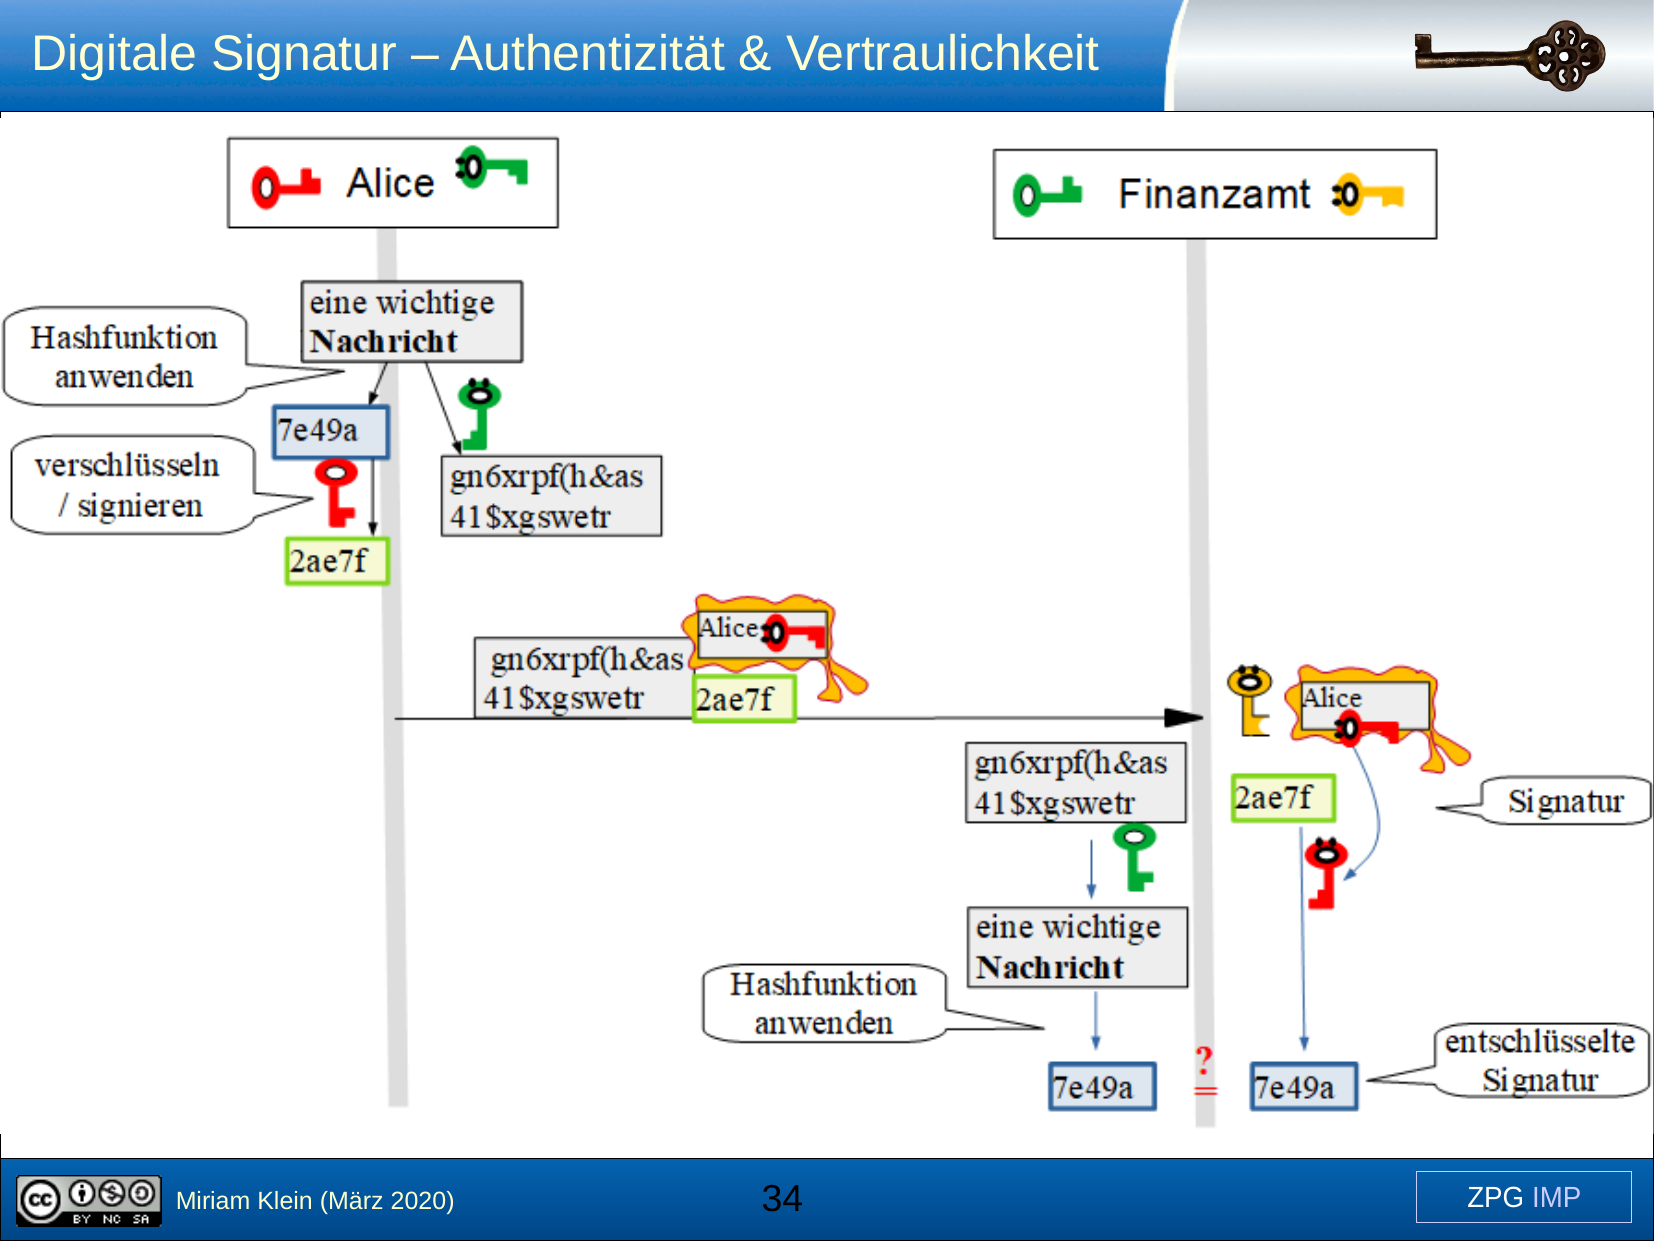

# Digitale Signatur – Authentizität & Vertraulichkeit
34